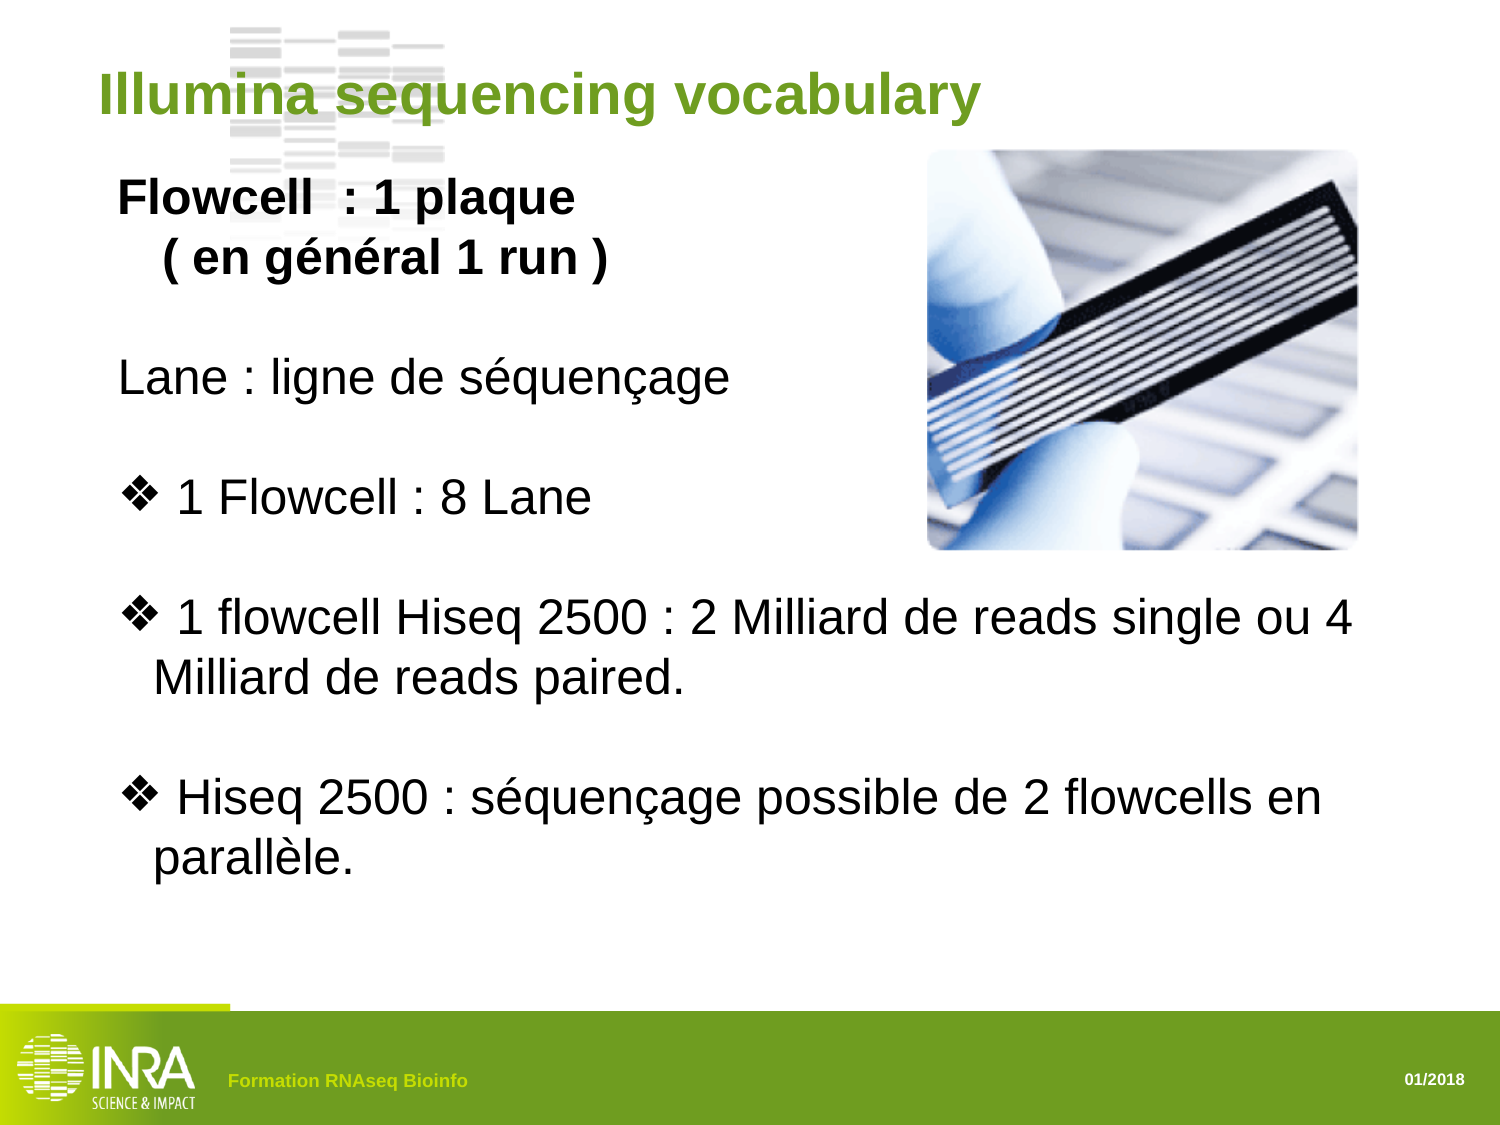

Illumina sequencing vocabulary
Flowcell : 1 plaque
( en général 1 run )
Lane : ligne de séquençage
 1 Flowcell : 8 Lane
 1 flowcell Hiseq 2500 : 2 Milliard de reads single ou 4 Milliard de reads paired.
 Hiseq 2500 : séquençage possible de 2 flowcells en parallèle.